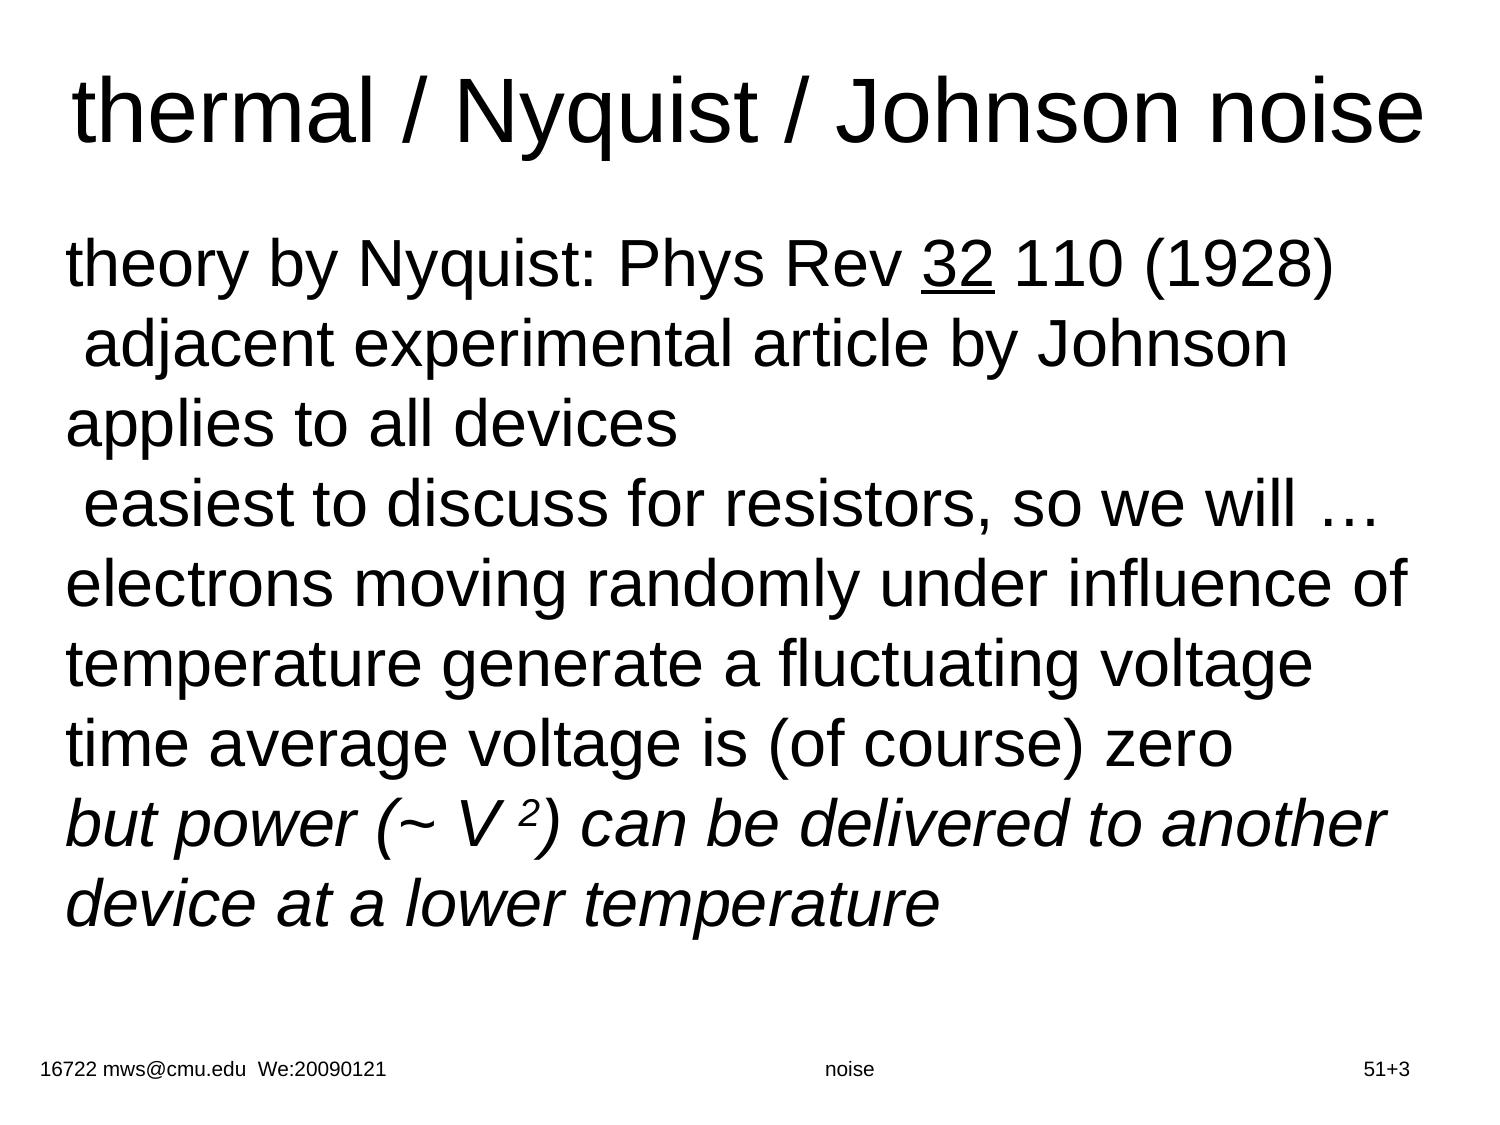

thermal / Nyquist / Johnson noise
theory by Nyquist: Phys Rev 32 110 (1928)
 adjacent experimental article by Johnson
applies to all devices
 easiest to discuss for resistors, so we will …
electrons moving randomly under influence of temperature generate a fluctuating voltage
time average voltage is (of course) zero
but power (~ V 2) can be delivered to another device at a lower temperature
16722 mws@cmu.edu We:20090121
noise
3